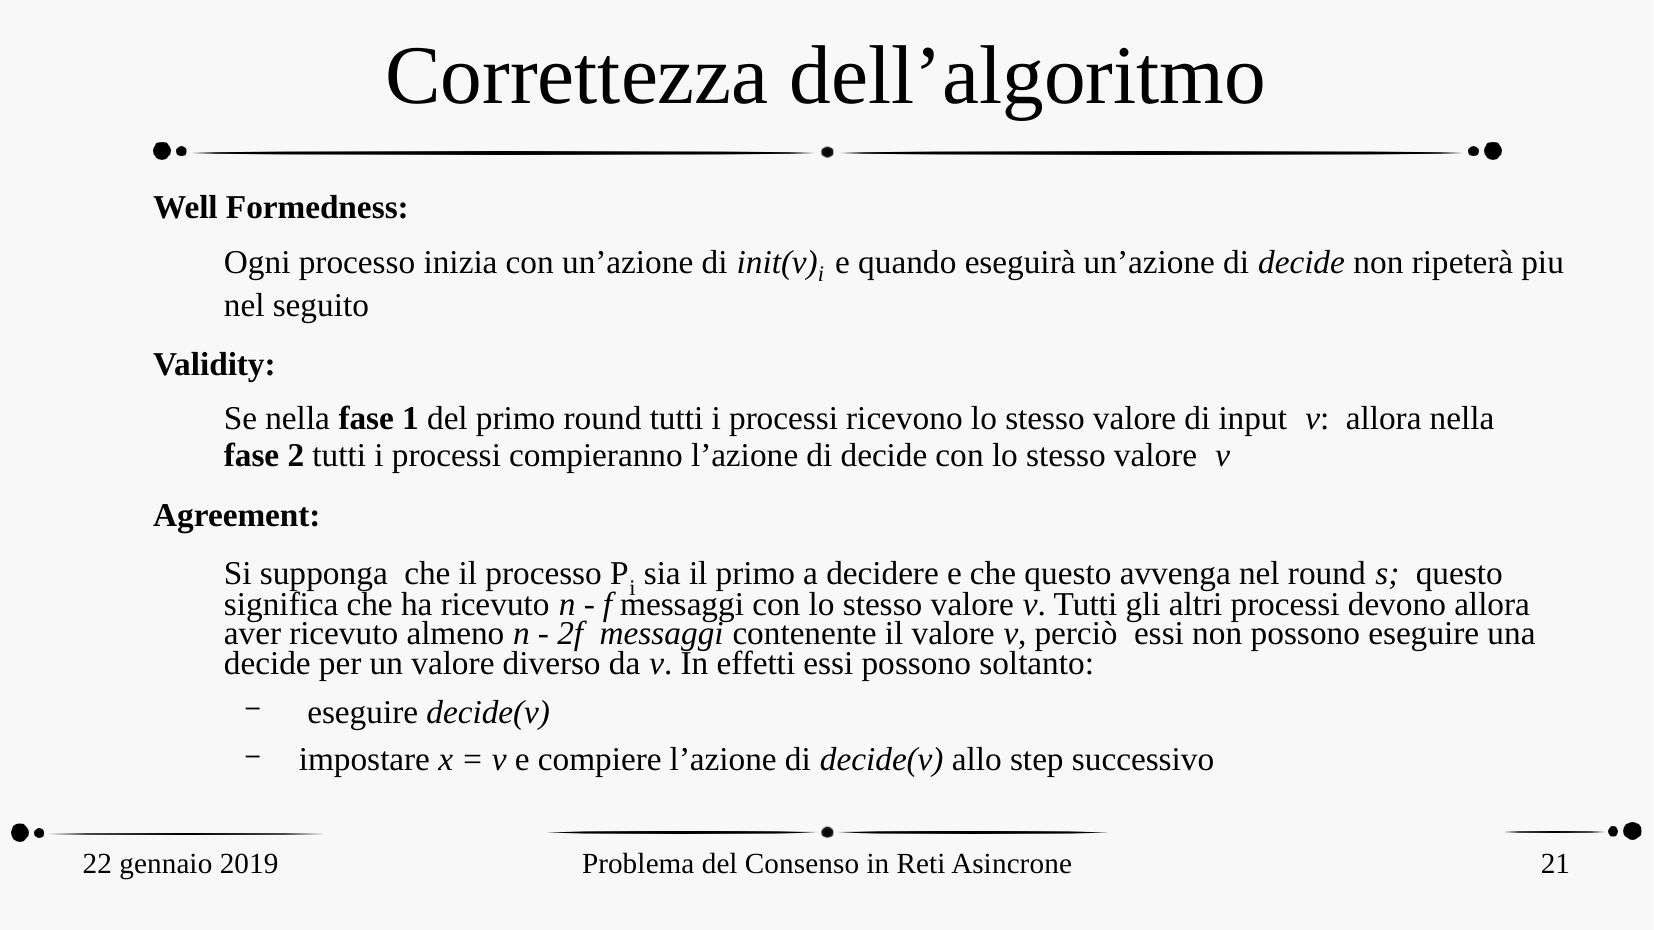

# Correttezza dell’algoritmo
Well Formedness:
Ogni processo inizia con un’azione di init(v)i e quando eseguirà un’azione di decide non ripeterà piu nel seguito
Validity:
Se nella fase 1 del primo round tutti i processi ricevono lo stesso valore di input v: allora nella fase 2 tutti i processi compieranno l’azione di decide con lo stesso valore v
Agreement:
Si supponga che il processo Pi sia il primo a decidere e che questo avvenga nel round s; questo significa che ha ricevuto n - f messaggi con lo stesso valore v. Tutti gli altri processi devono allora aver ricevuto almeno n - 2f messaggi contenente il valore v, perciò essi non possono eseguire una decide per un valore diverso da v. In effetti essi possono soltanto:
 eseguire decide(v)
impostare x = v e compiere l’azione di decide(v) allo step successivo
22 gennaio 2019
Problema del Consenso in Reti Asincrone
21